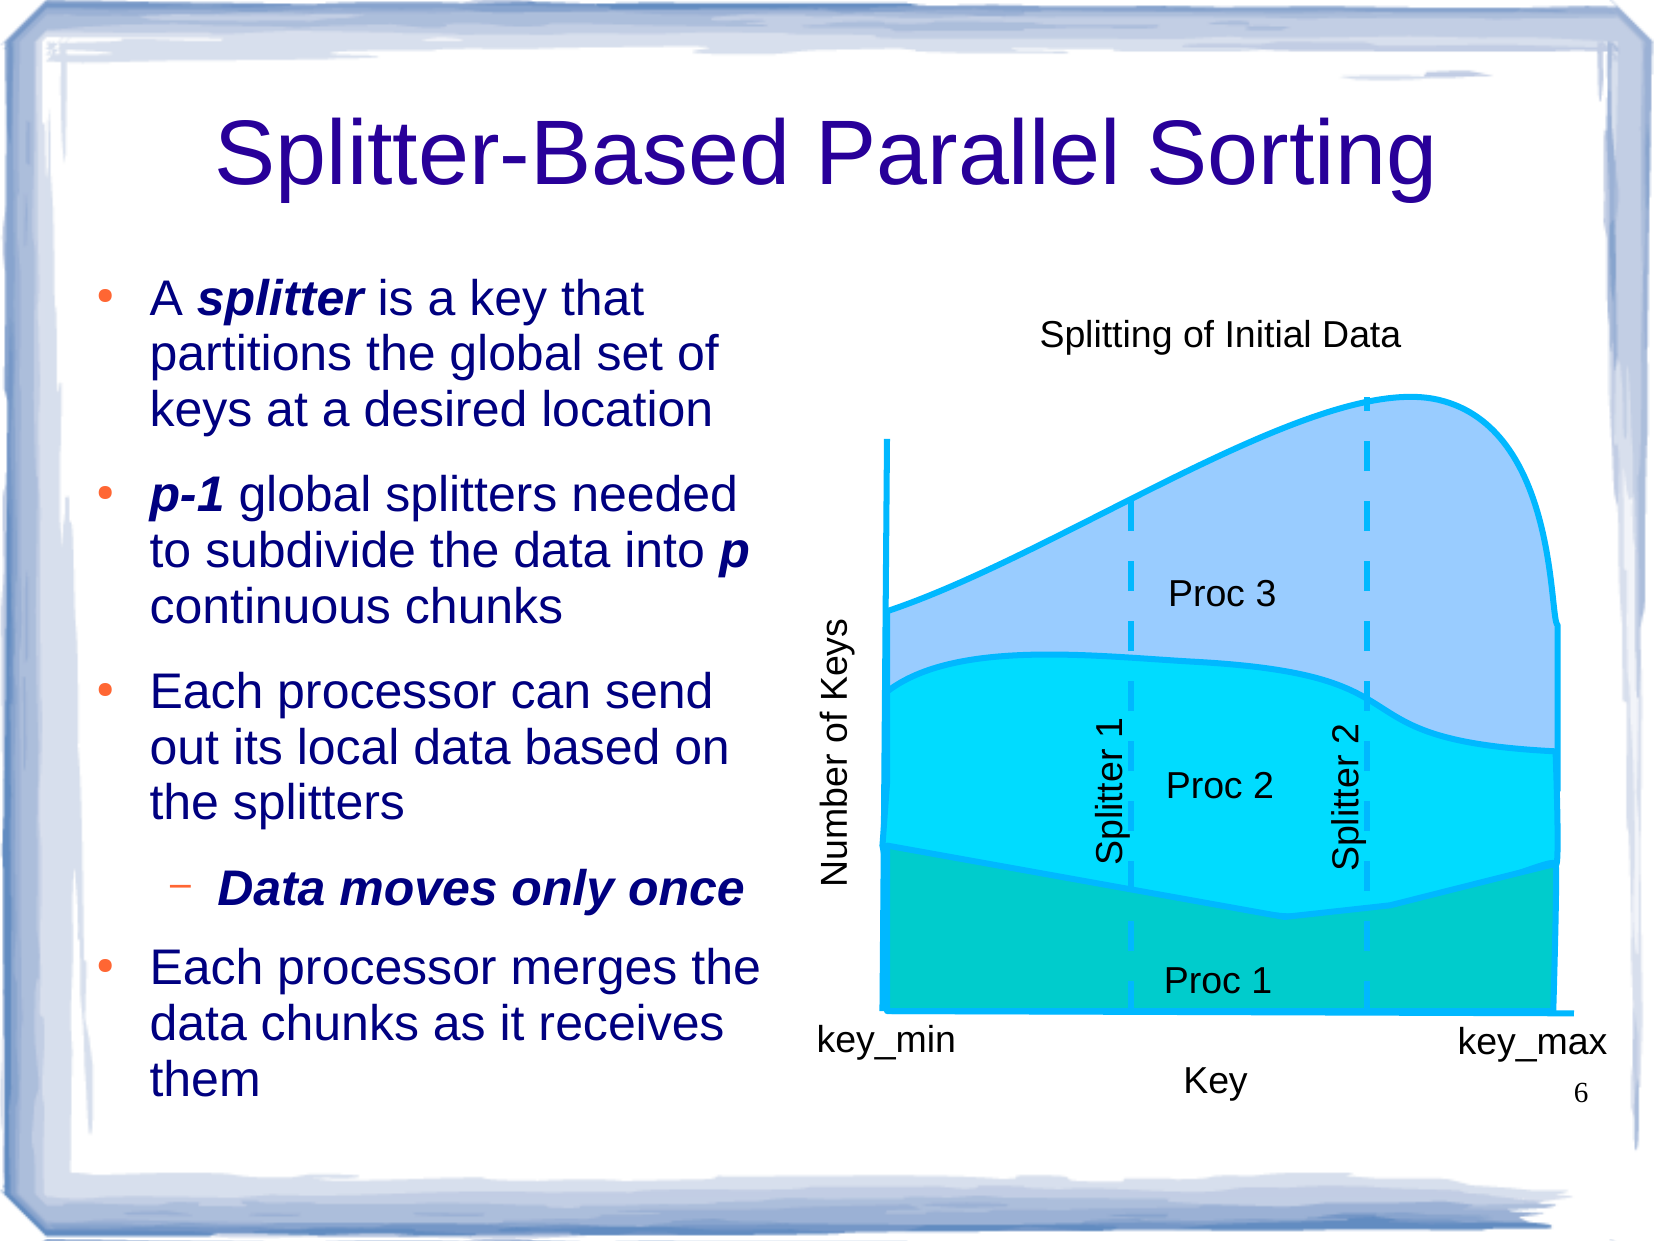

# Splitter-Based Parallel Sorting
A splitter is a key that partitions the global set of keys at a desired location
p-1 global splitters needed to subdivide the data into p continuous chunks
Each processor can send out its local data based on the splitters
Data moves only once
Each processor merges the data chunks as it receives them
Splitting of Initial Data
Proc 3
Proc 2
Number of Keys
Splitter 1
Splitter 2
Proc 1
key_min
key_max
Key
6